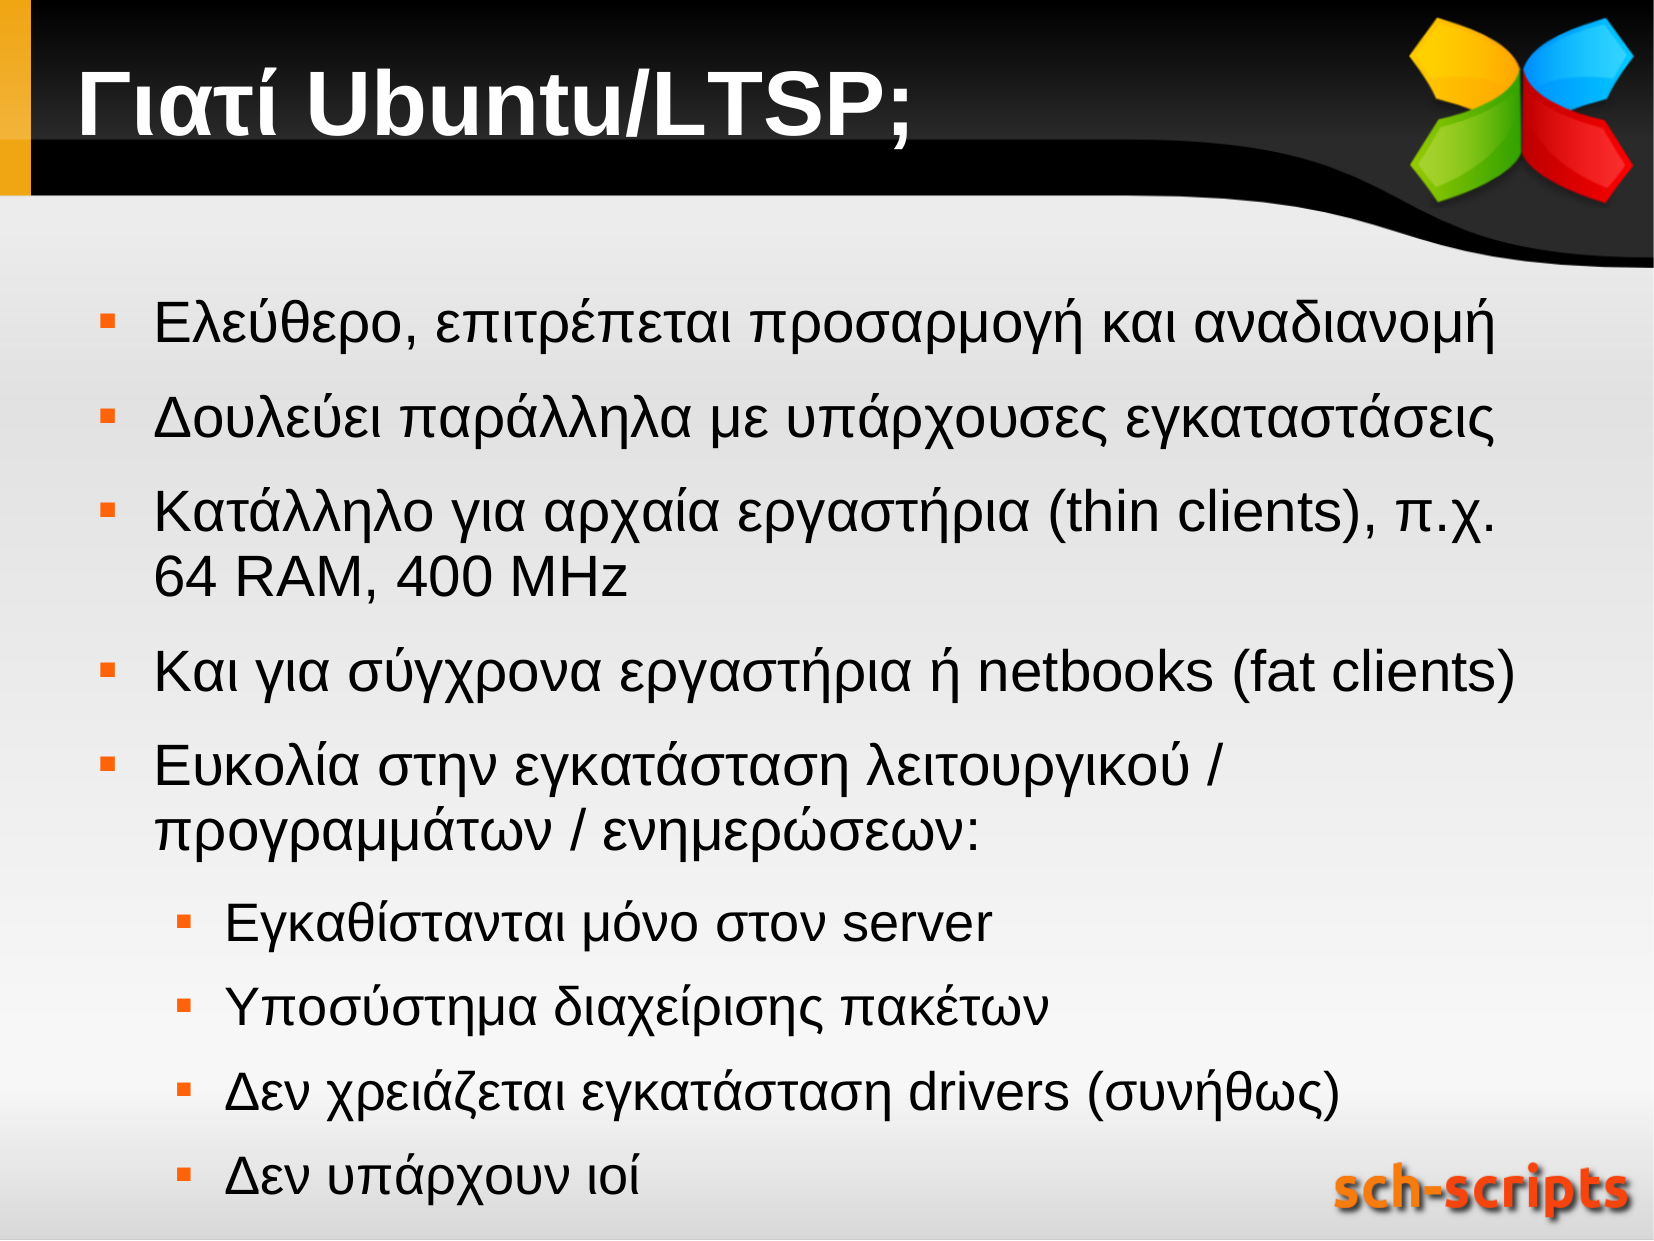

# Γιατί Ubuntu/LTSP;
Ελεύθερο, επιτρέπεται προσαρμογή και αναδιανομή
Δουλεύει παράλληλα με υπάρχουσες εγκαταστάσεις
Κατάλληλο για αρχαία εργαστήρια (thin clients), π.χ. 64 RAM, 400 MHz
Και για σύγχρονα εργαστήρια ή netbooks (fat clients)
Ευκολία στην εγκατάσταση λειτουργικού / προγραμμάτων / ενημερώσεων:
Εγκαθίστανται μόνο στον server
Υποσύστημα διαχείρισης πακέτων
Δεν χρειάζεται εγκατάσταση drivers (συνήθως)
Δεν υπάρχουν ιοί